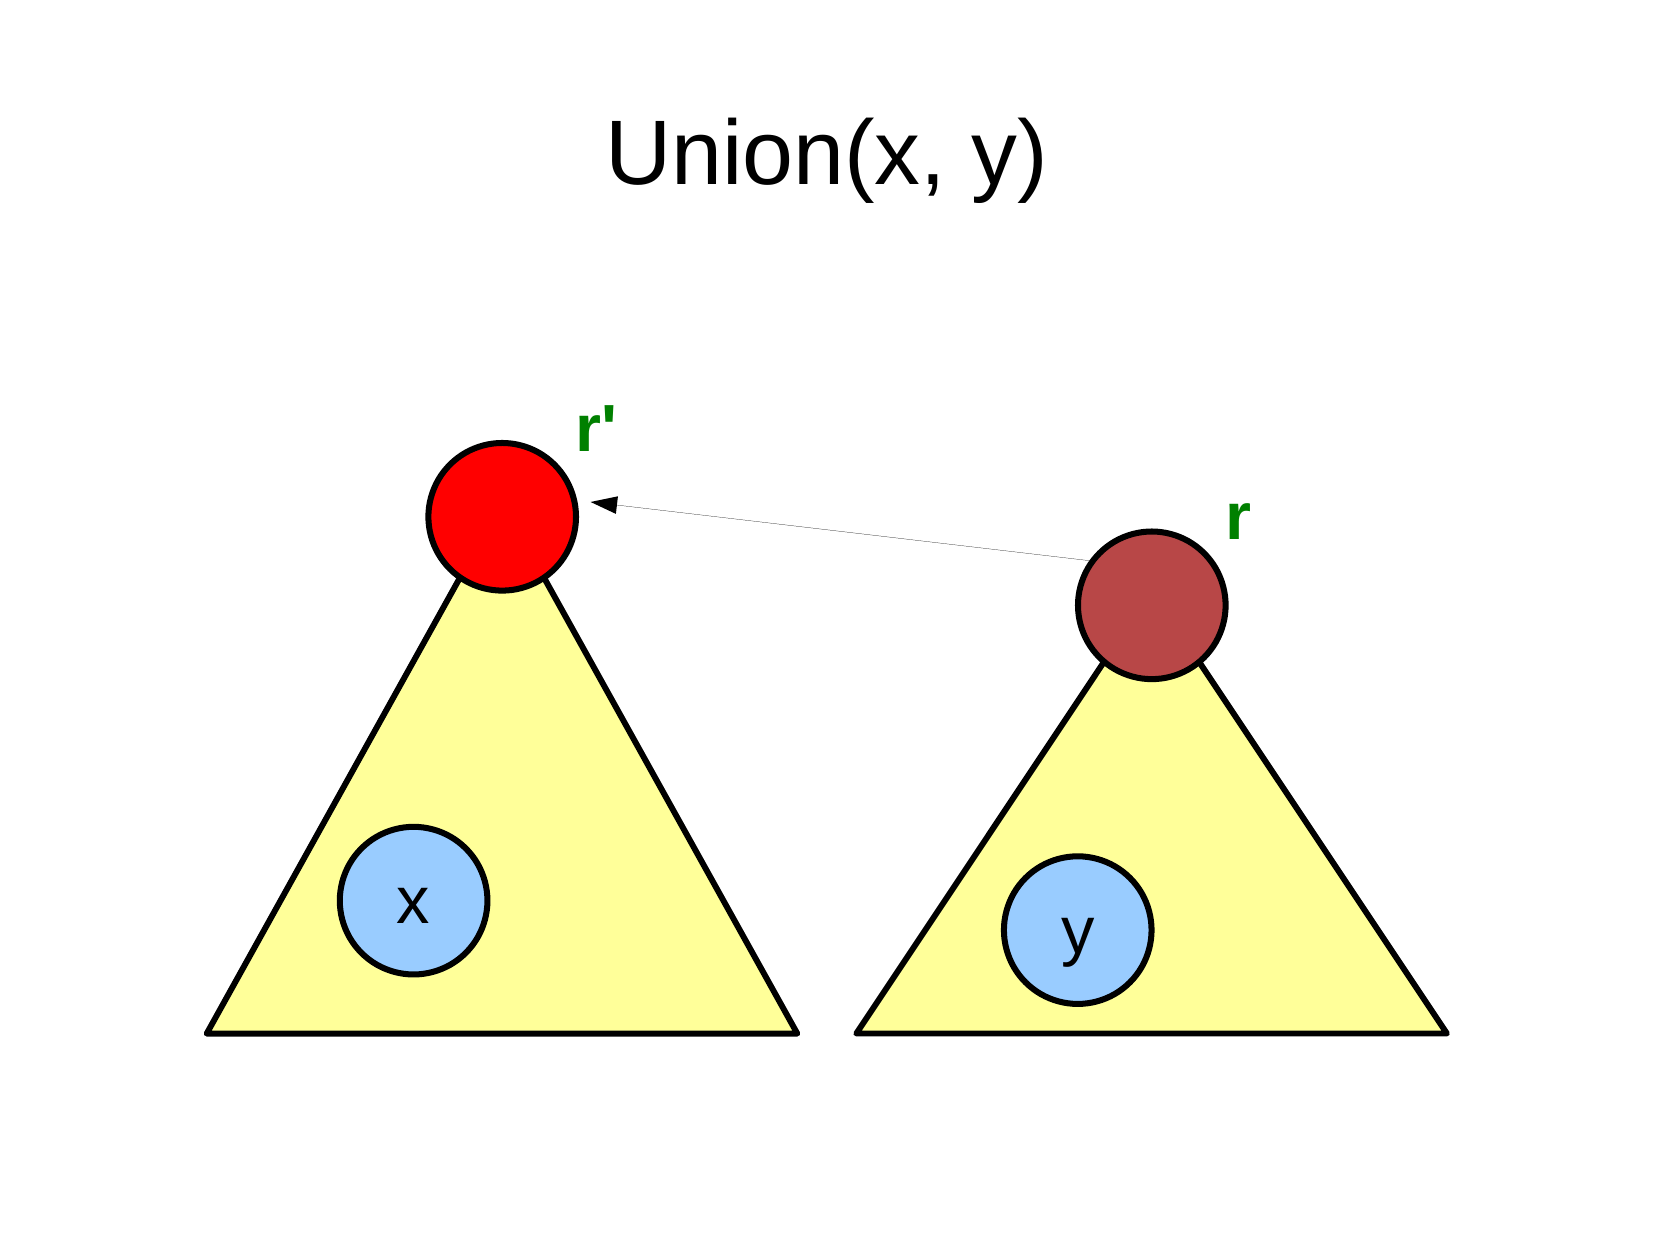

# Union(x, y)
r'
r
x
y